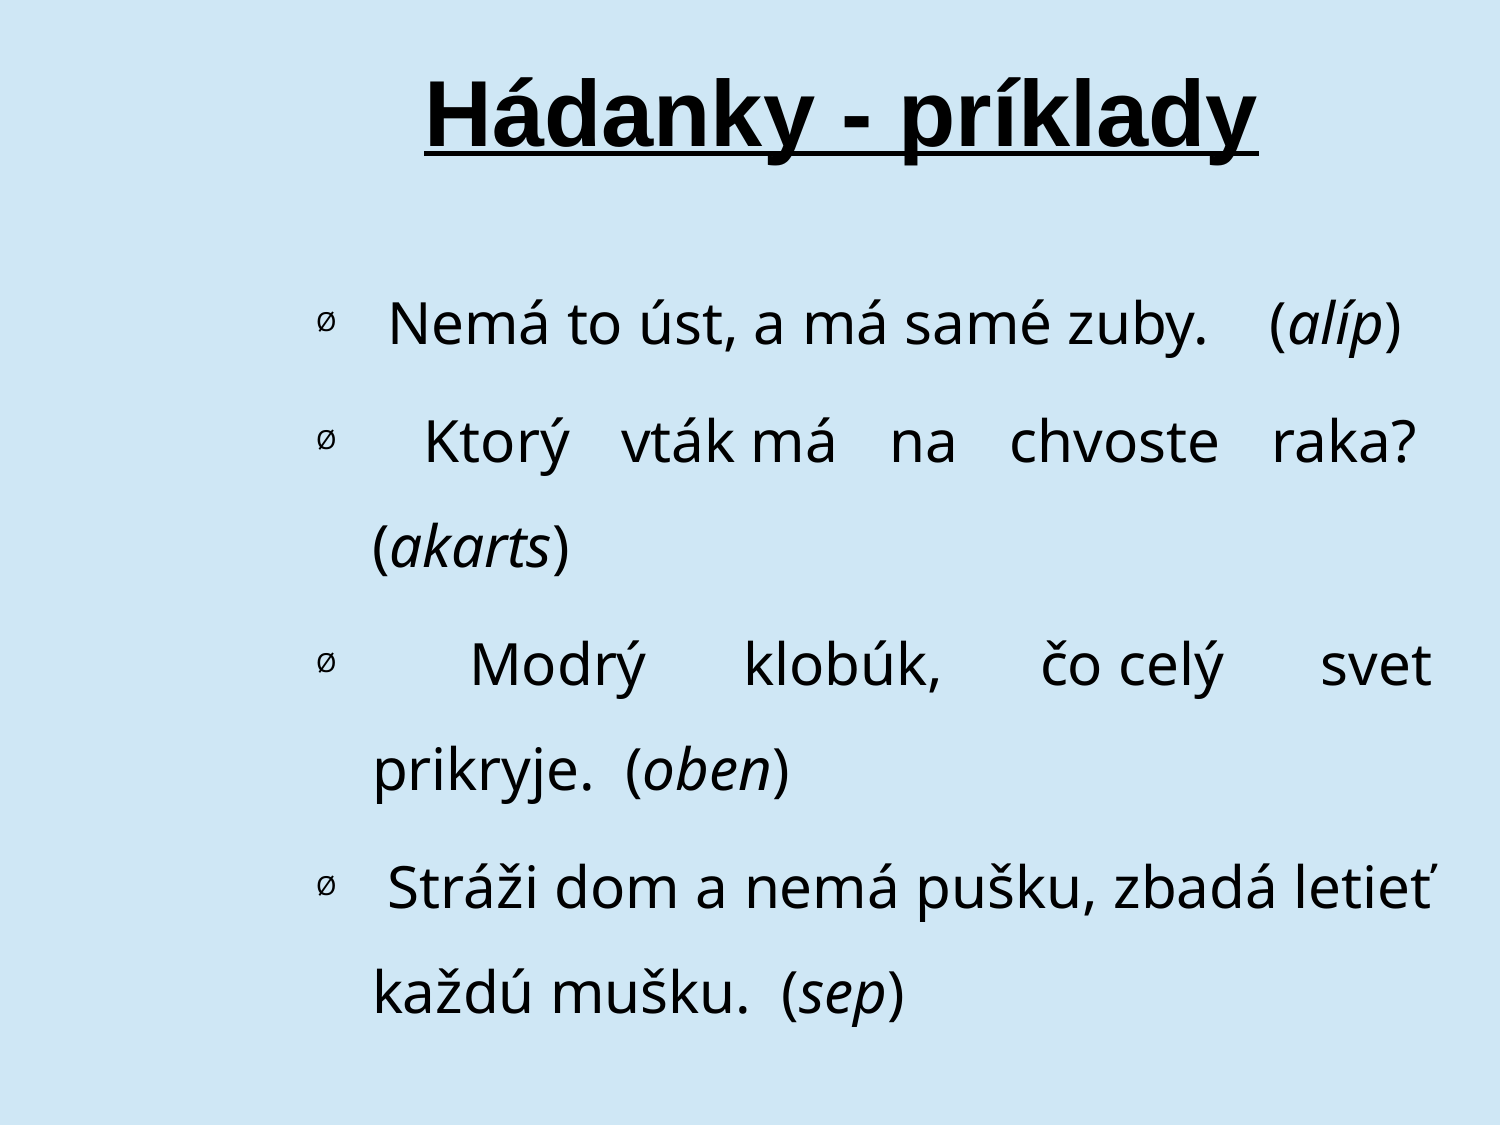

# Hádanky - príklady
 Nemá to úst, a má samé zuby.    (alíp)
 Ktorý vták má na chvoste raka?  (akarts)
 Modrý klobúk, čo celý svet prikryje.  (oben)
 Stráži dom a nemá pušku, zbadá letieť každú mušku.  (sep)